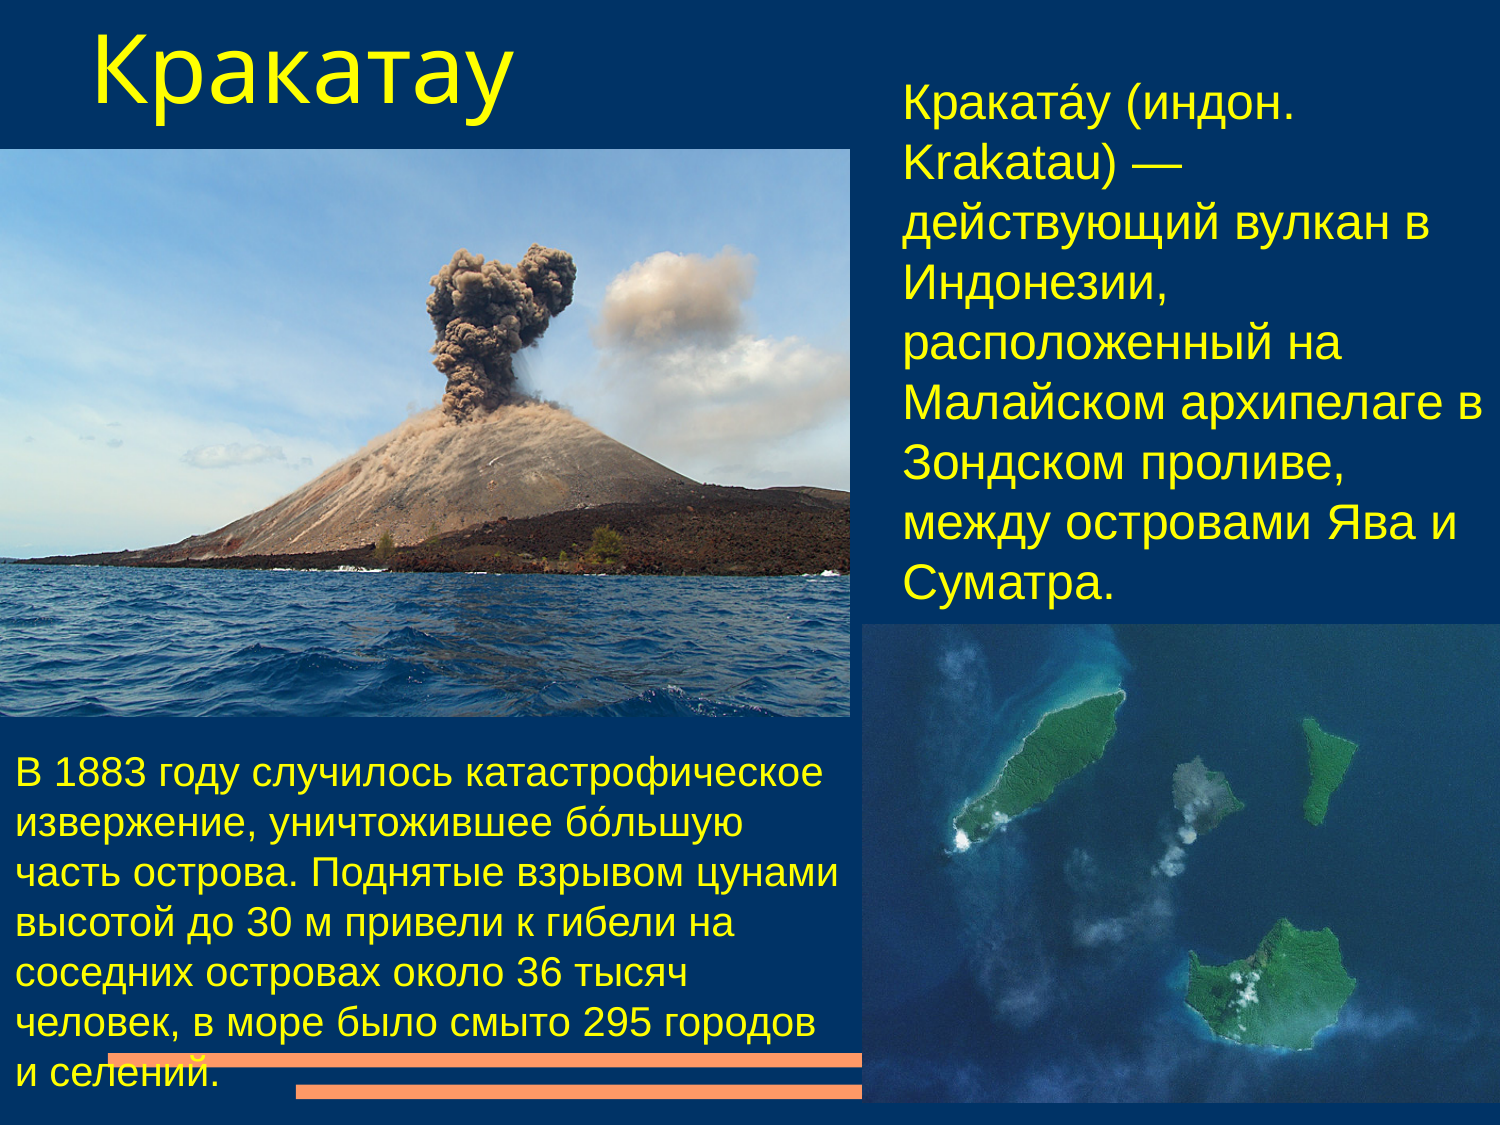

# Кракатау
Краката́у (индон. Krakatau) — действующий вулкан в Индонезии, расположенный на Малайском архипелаге в Зондском проливе, между островами Ява и Суматра.
В 1883 году случилось катастрофическое извержение, уничтожившее бо́льшую часть острова. Поднятые взрывом цунами высотой до 30 м привели к гибели на соседних островах около 36 тысяч человек, в море было смыто 295 городов и селений.